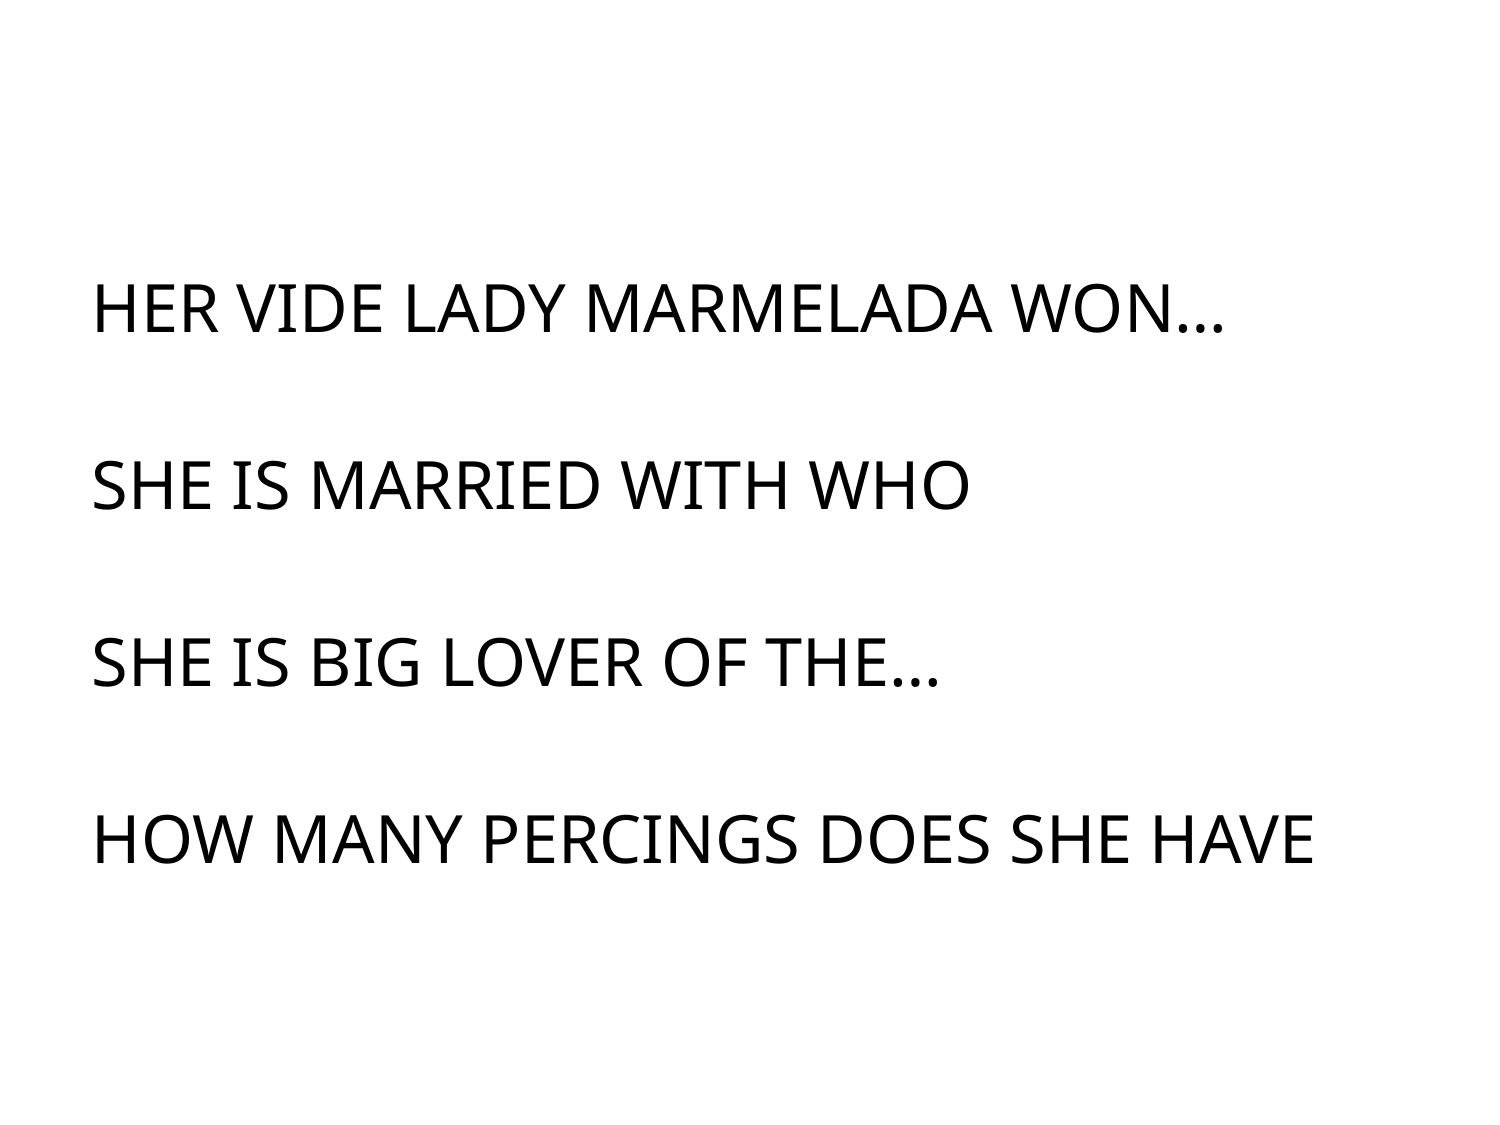

#
HER VIDE LADY MARMELADA WON…
SHE IS MARRIED WITH WHO
SHE IS BIG LOVER OF THE…
HOW MANY PERCINGS DOES SHE HAVE